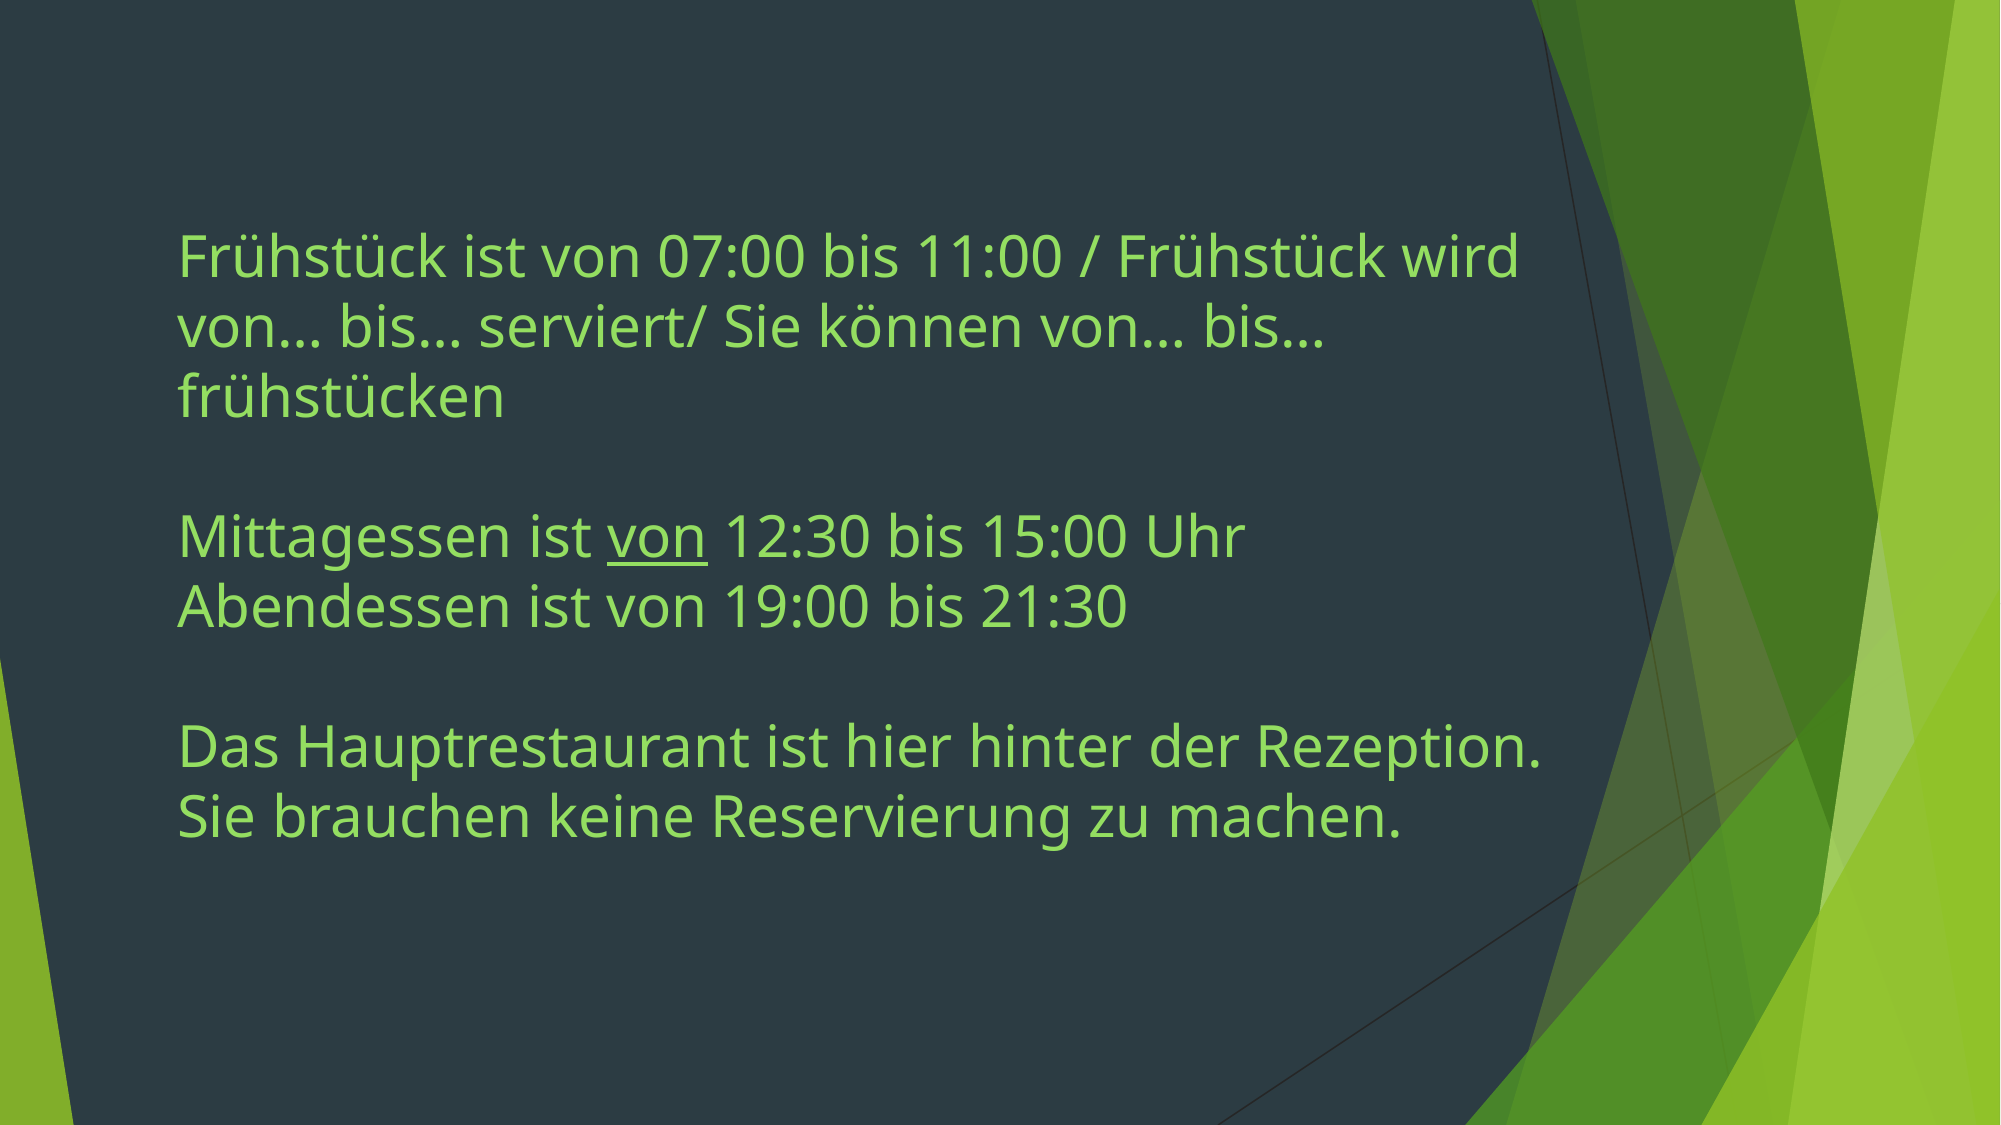

Frühstück ist von 07:00 bis 11:00 / Frühstück wird von… bis… serviert/ Sie können von… bis… frühstücken
Mittagessen ist von 12:30 bis 15:00 Uhr
Abendessen ist von 19:00 bis 21:30
Das Hauptrestaurant ist hier hinter der Rezeption.
Sie brauchen keine Reservierung zu machen.